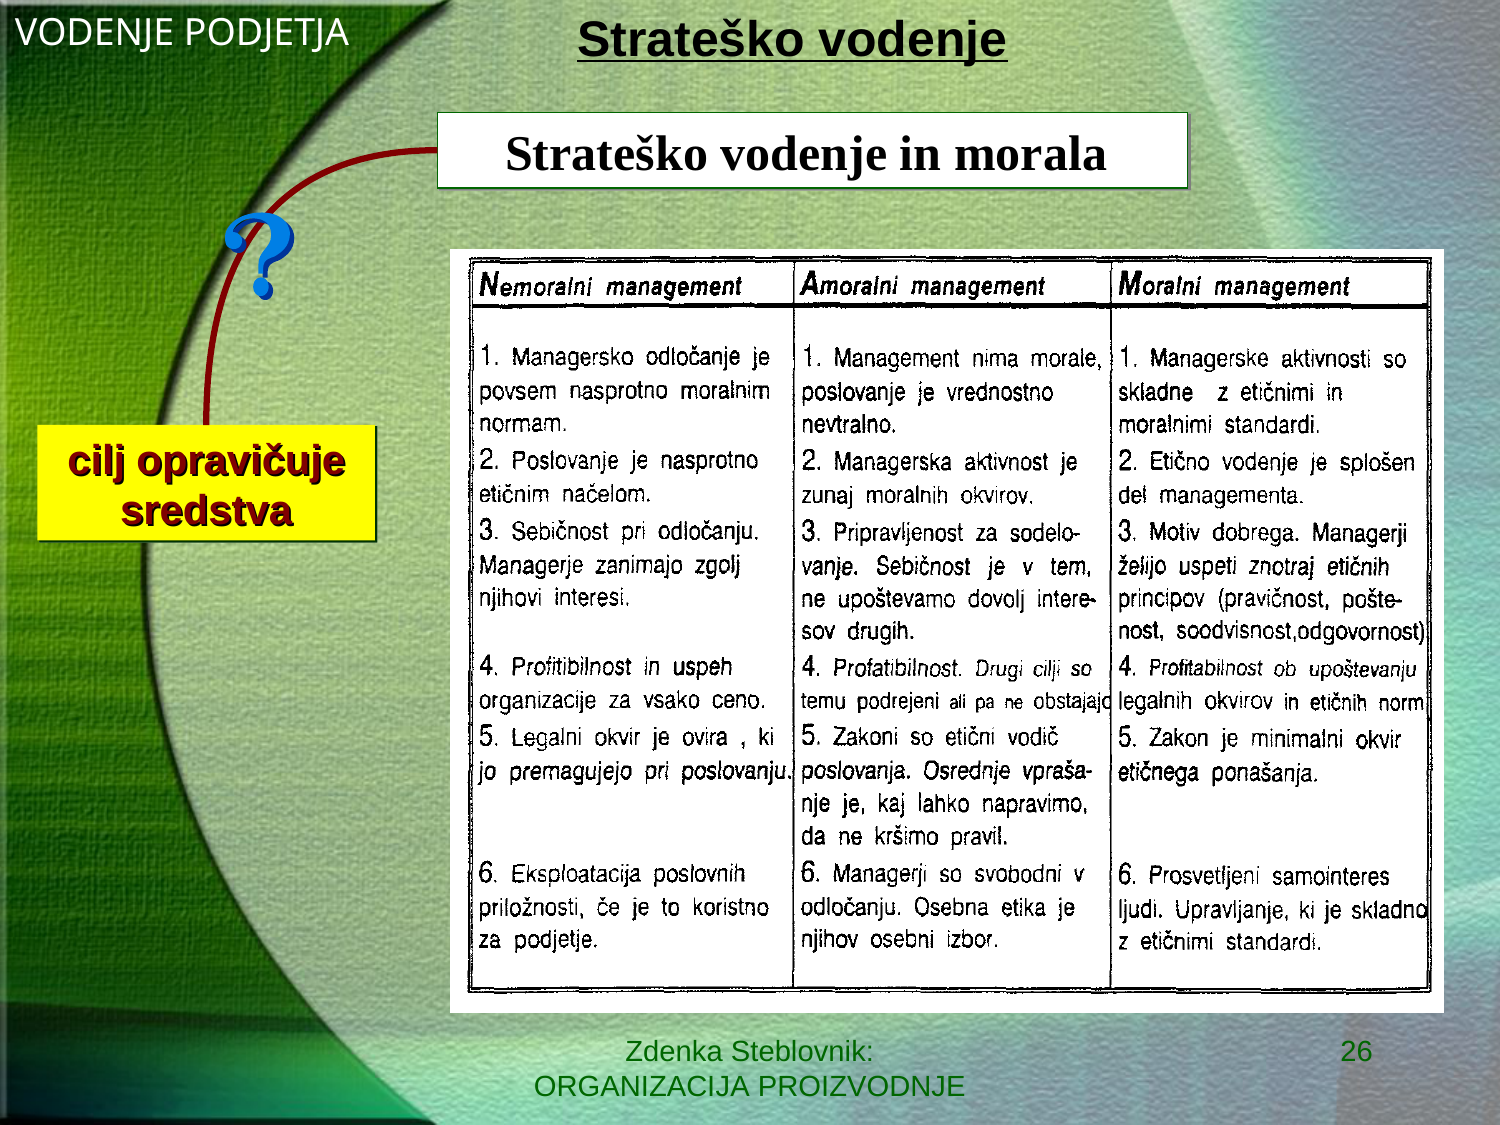

VODENJE PODJETJA
Strateško vodenje
Strateško vodenje in morala
cilj opravičuje sredstva
Zdenka Steblovnik: ORGANIZACIJA PROIZVODNJE